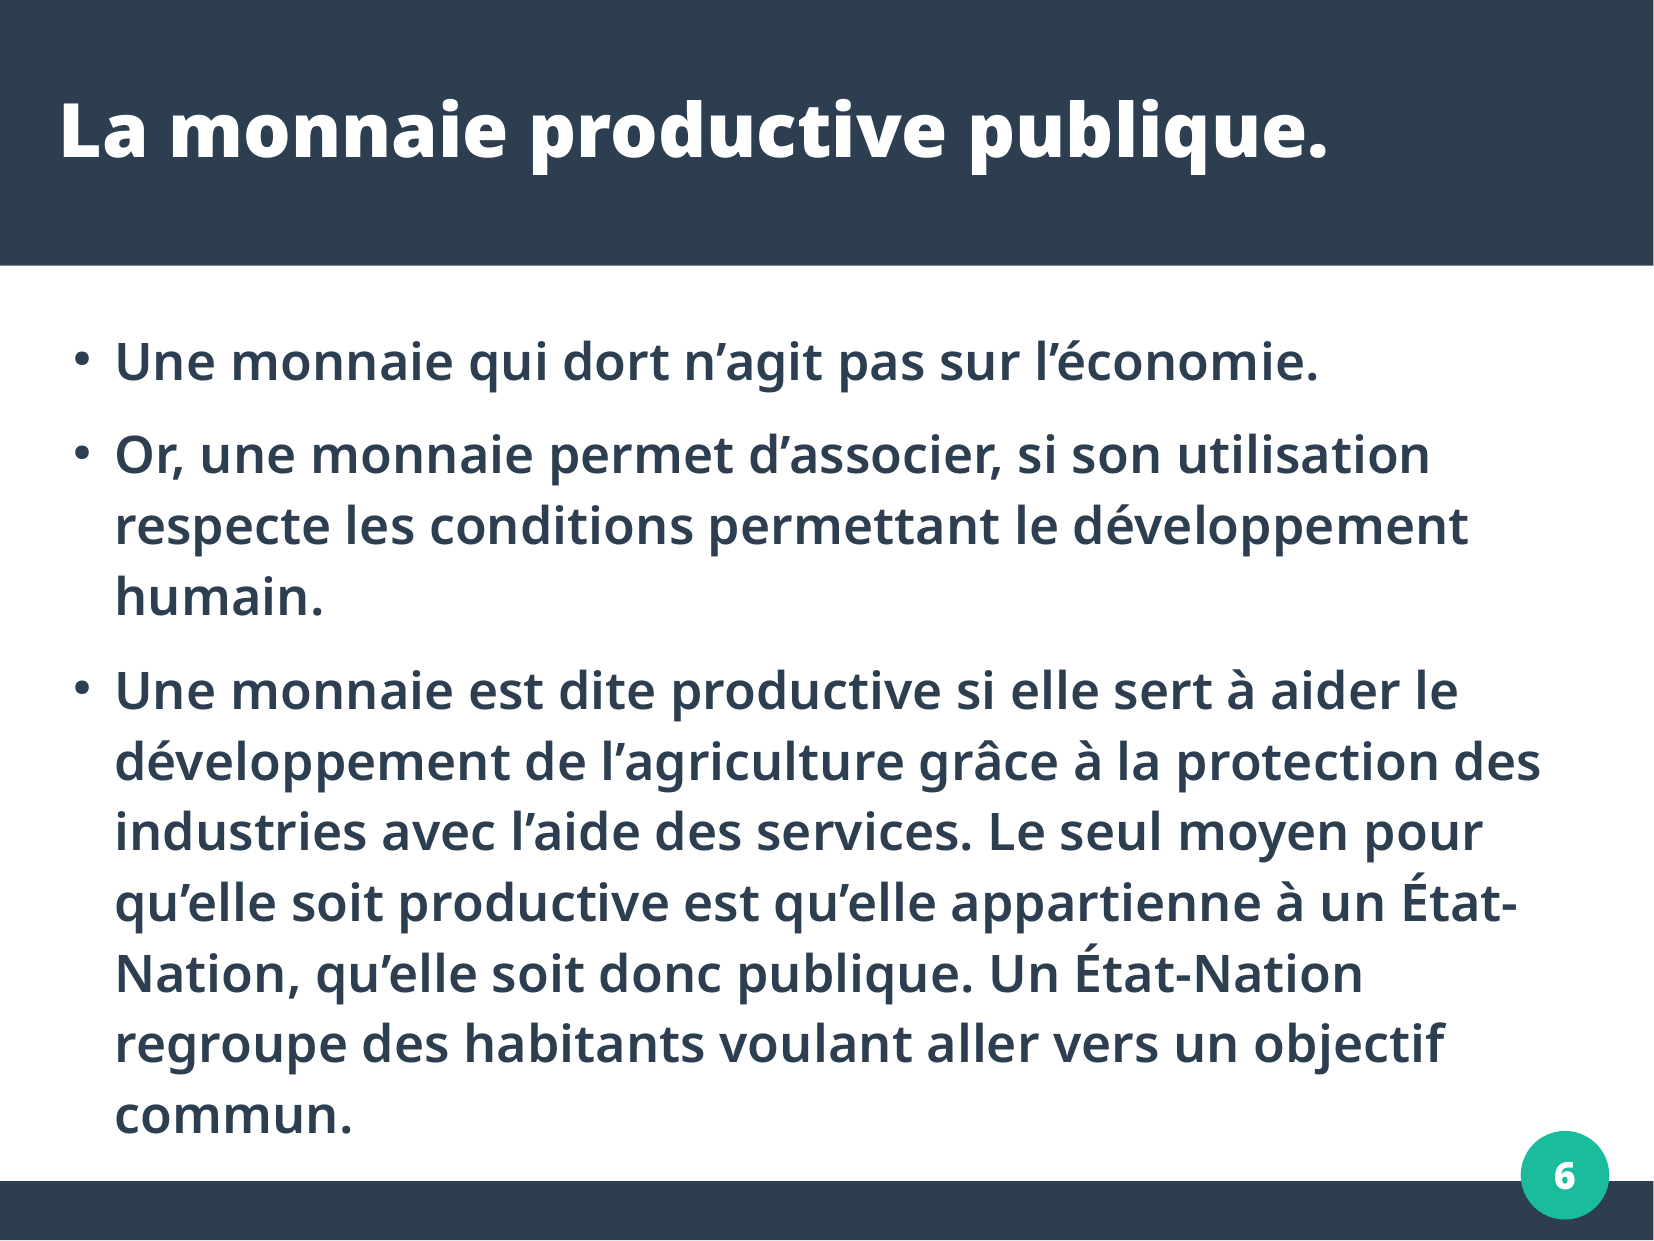

# La monnaie productive publique.
Une monnaie qui dort n’agit pas sur l’économie.
Or, une monnaie permet d’associer, si son utilisation respecte les conditions permettant le développement humain.
Une monnaie est dite productive si elle sert à aider le développement de l’agriculture grâce à la protection des industries avec l’aide des services. Le seul moyen pour qu’elle soit productive est qu’elle appartienne à un État-Nation, qu’elle soit donc publique. Un État-Nation regroupe des habitants voulant aller vers un objectif commun.
6